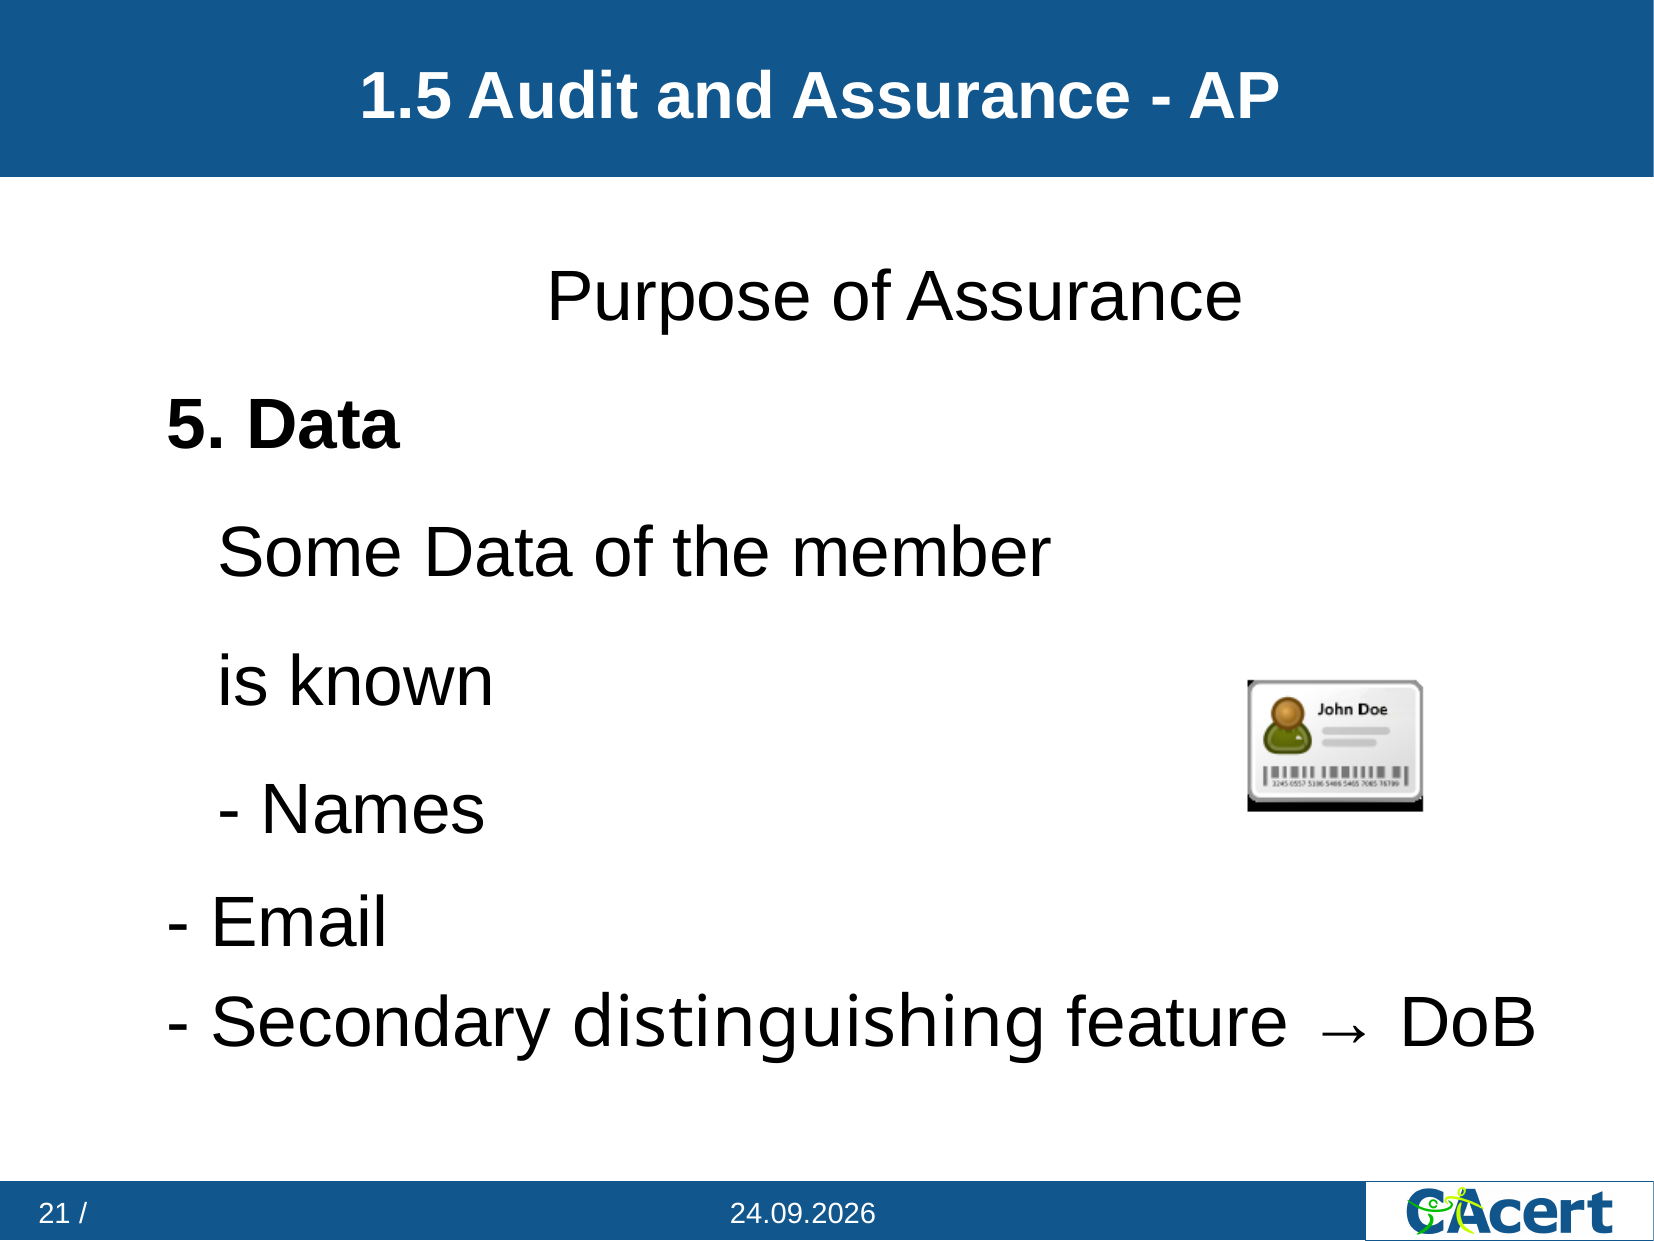

# 1.5 Audit and Assurance - AP
Purpose of Assurance
5. Data
Some Data of the member
is known
- Names
- Email
- Secondary distinguishing feature → DoB